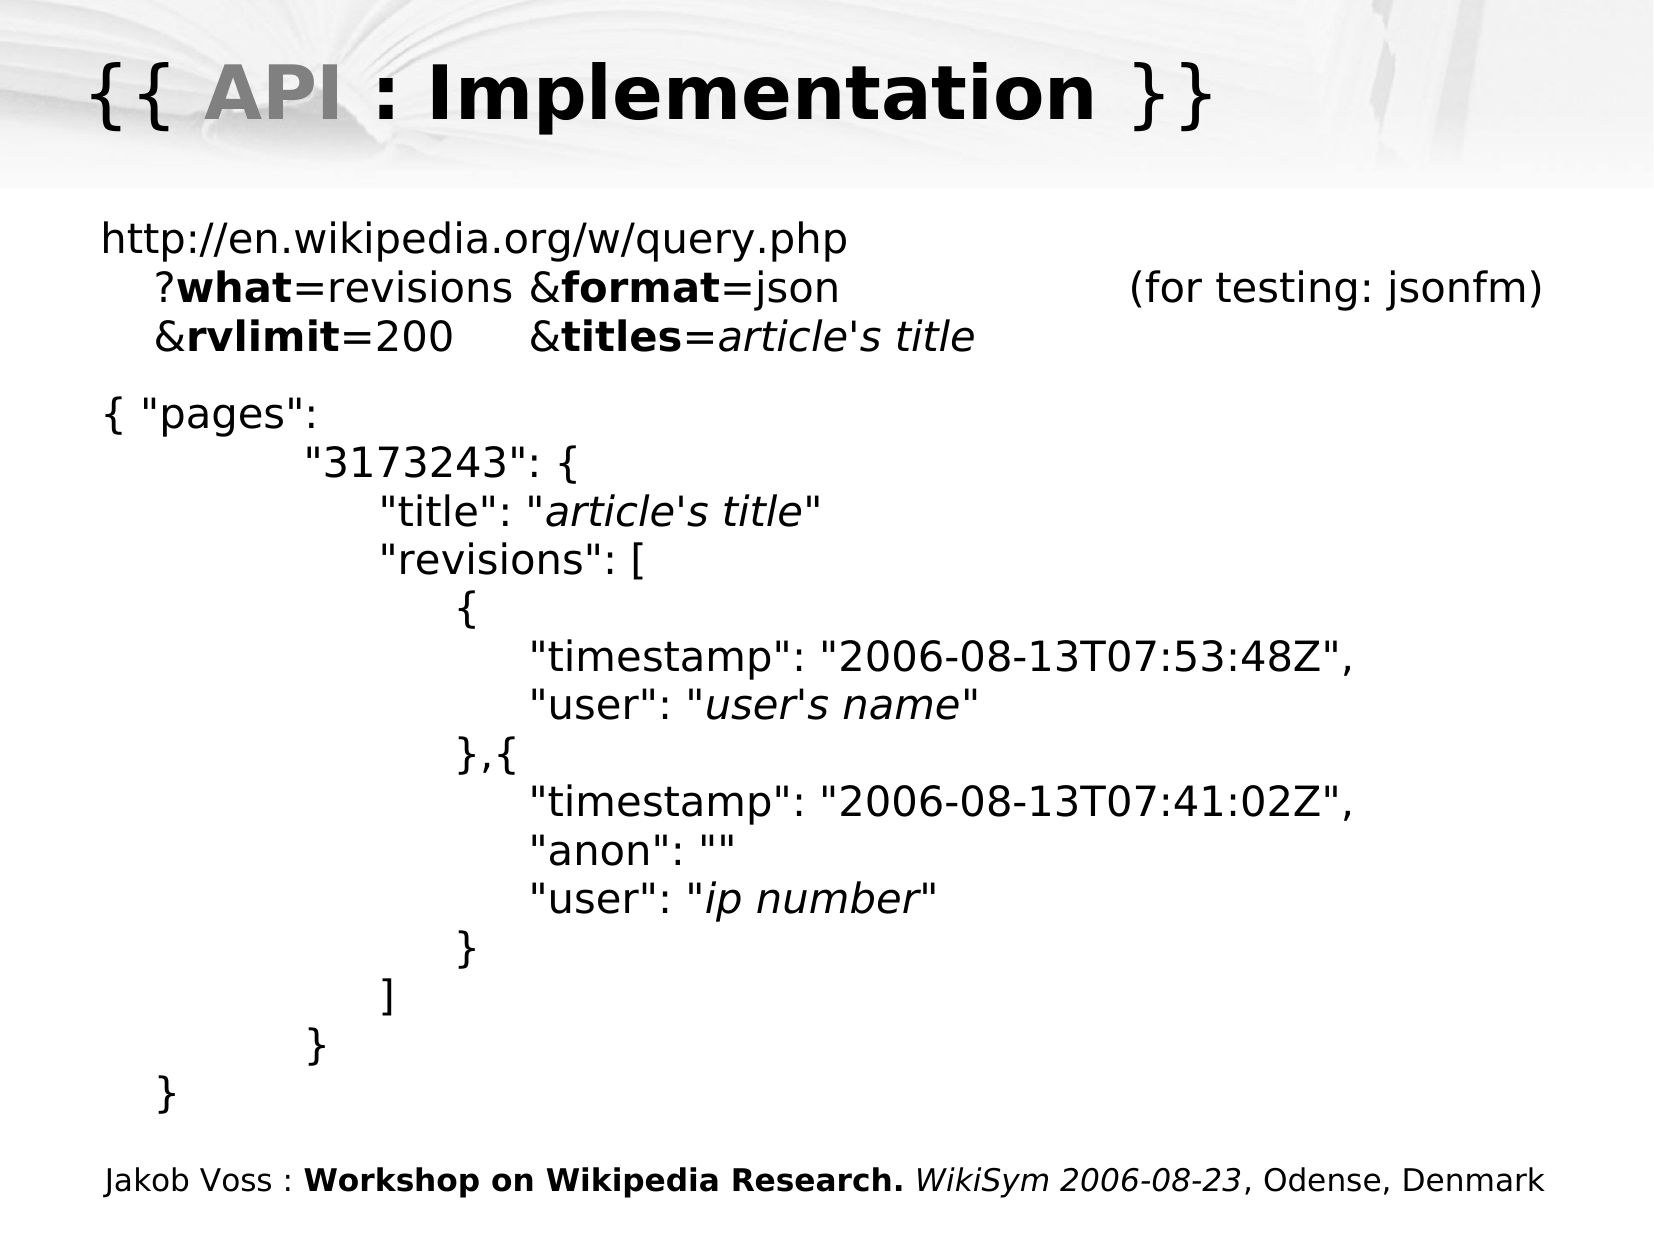

# {{ API : Implementation }}
http://en.wikipedia.org/w/query.php
?what=revisions	&format=json				(for testing: jsonfm)
&rvlimit=200	&titles=article's title
{ "pages":
 		"3173243": {
			"title": "article's title"
			"revisions": [
				{
					"timestamp": "2006-08-13T07:53:48Z",
					"user": "user's name"
				},{
					"timestamp": "2006-08-13T07:41:02Z",
					"anon": ""
					"user": "ip number"
				}
			]
		}
}